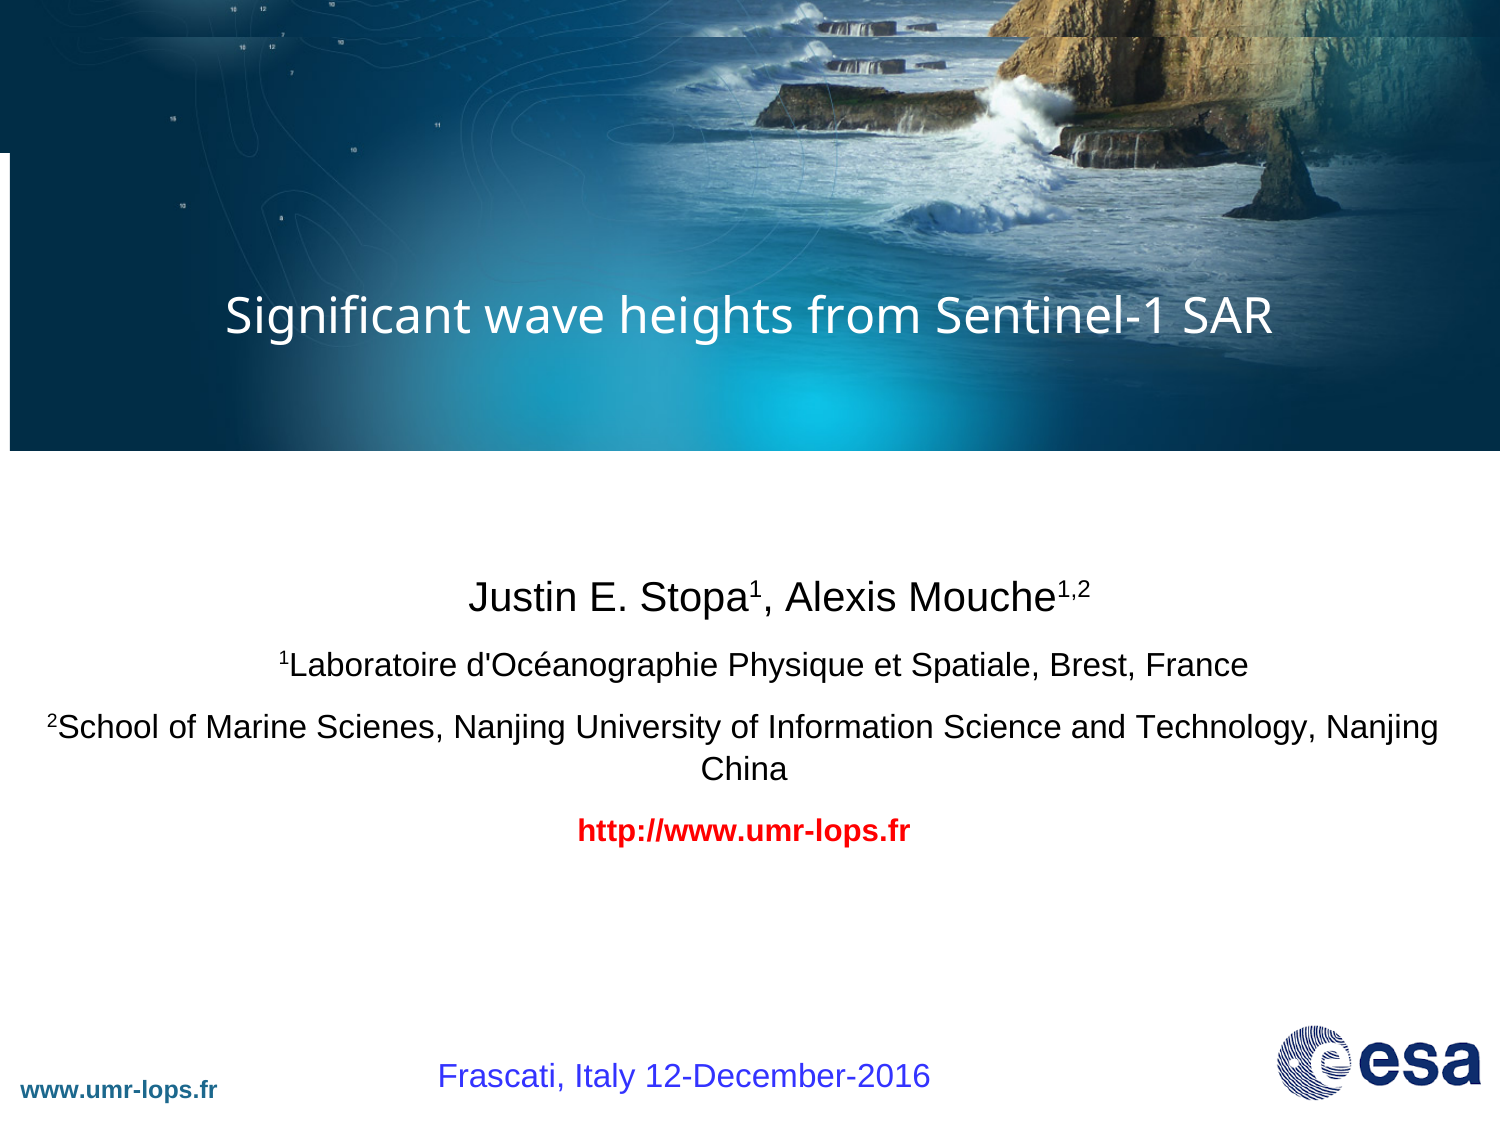

Significant wave heights from Sentinel-1 SAR
Justin E. Stopa1, Alexis Mouche1,2
 1Laboratoire d'Océanographie Physique et Spatiale, Brest, France
2School of Marine Scienes, Nanjing University of Information Science and Technology, Nanjing China
http://www.umr-lops.fr
Frascati, Italy 12-December-2016